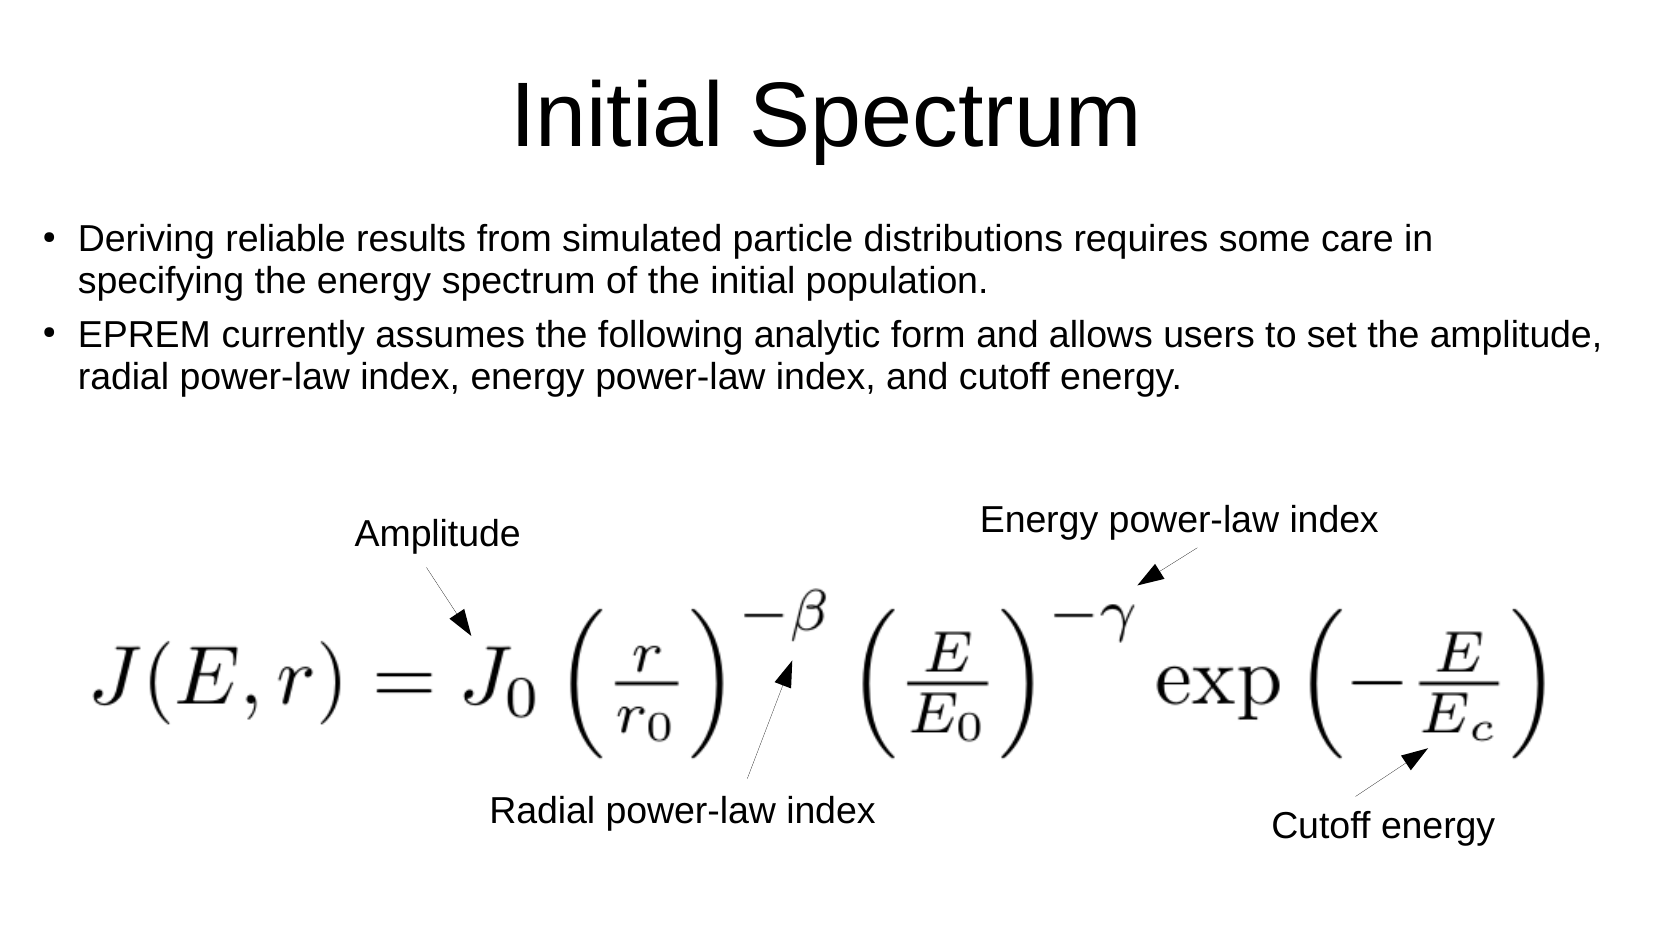

# Initial Spectrum
Deriving reliable results from simulated particle distributions requires some care in specifying the energy spectrum of the initial population.
EPREM currently assumes the following analytic form and allows users to set the amplitude, radial power-law index, energy power-law index, and cutoff energy.
Energy power-law index
Amplitude
Radial power-law index
Cutoff energy